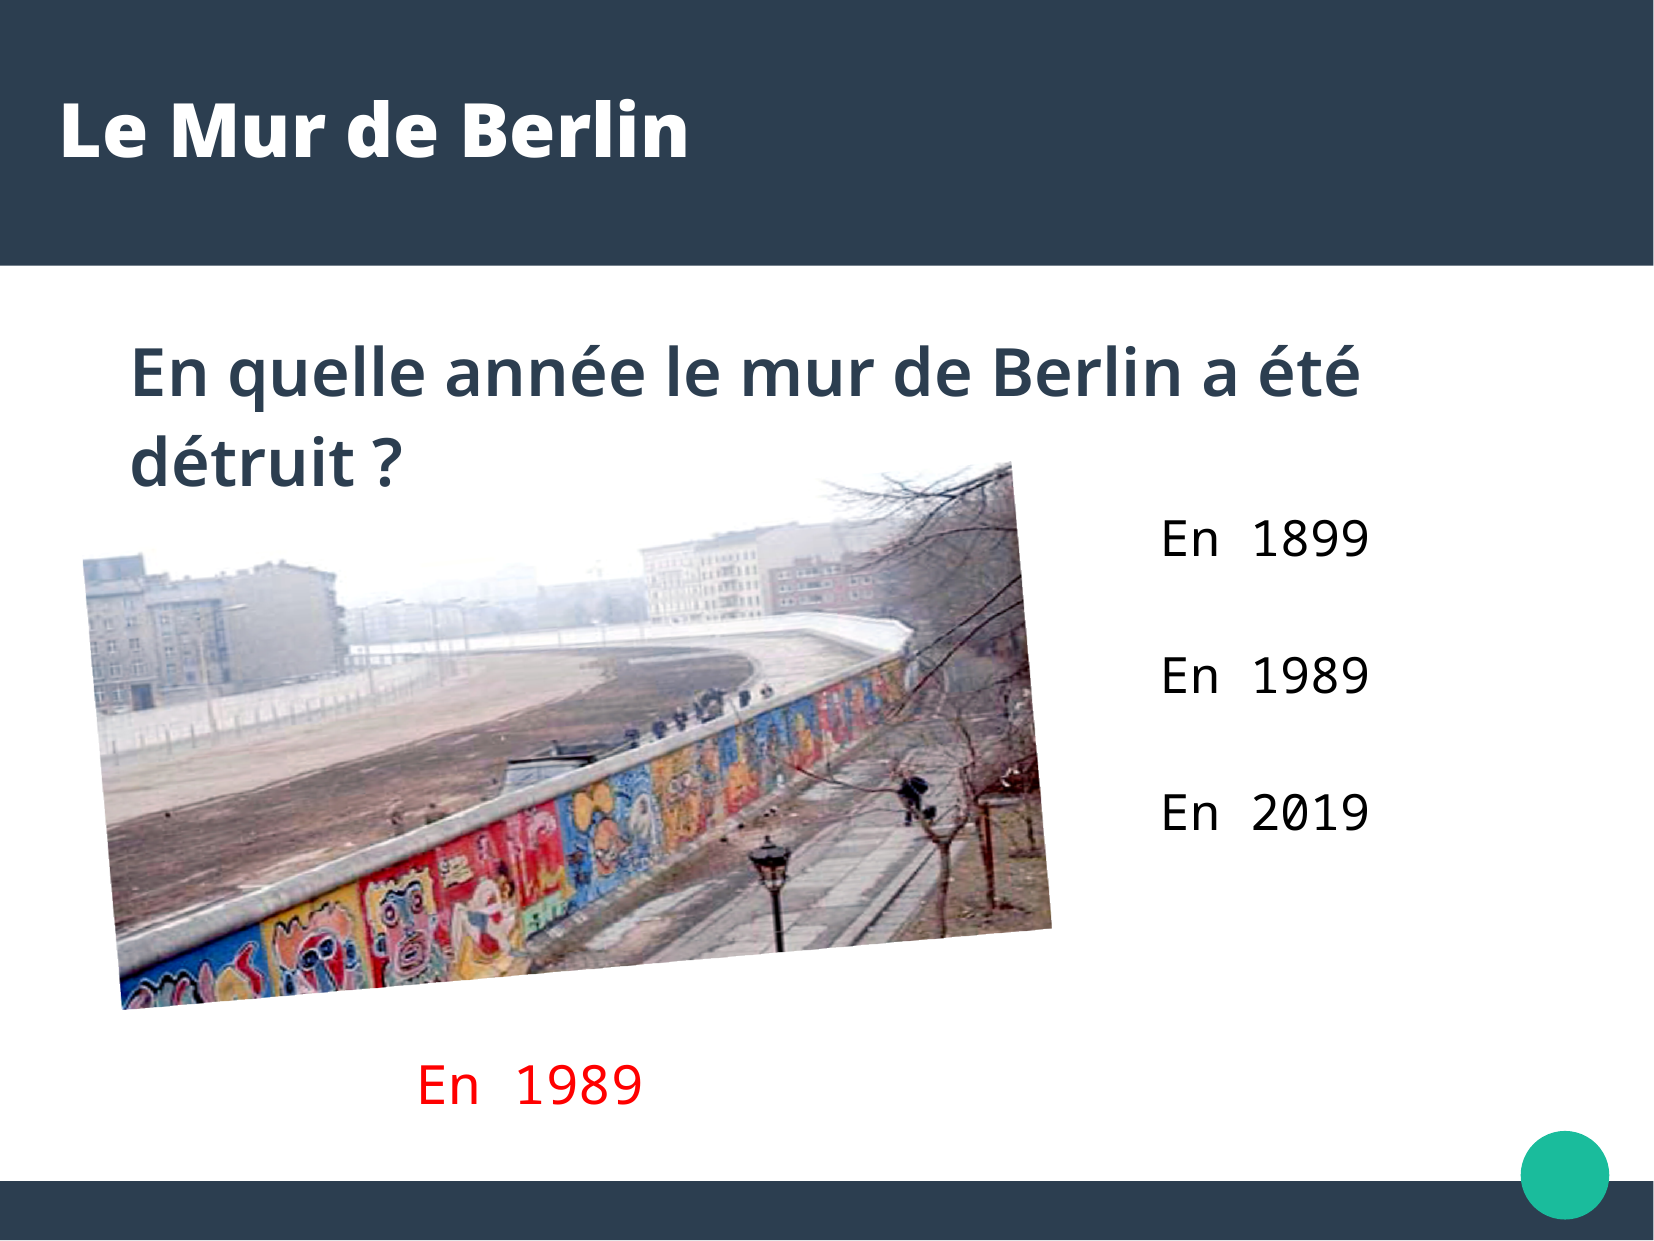

# Le Mur de Berlin
En quelle année le mur de Berlin a été détruit ?
En 1899
En 1989
En 2019
En 1989